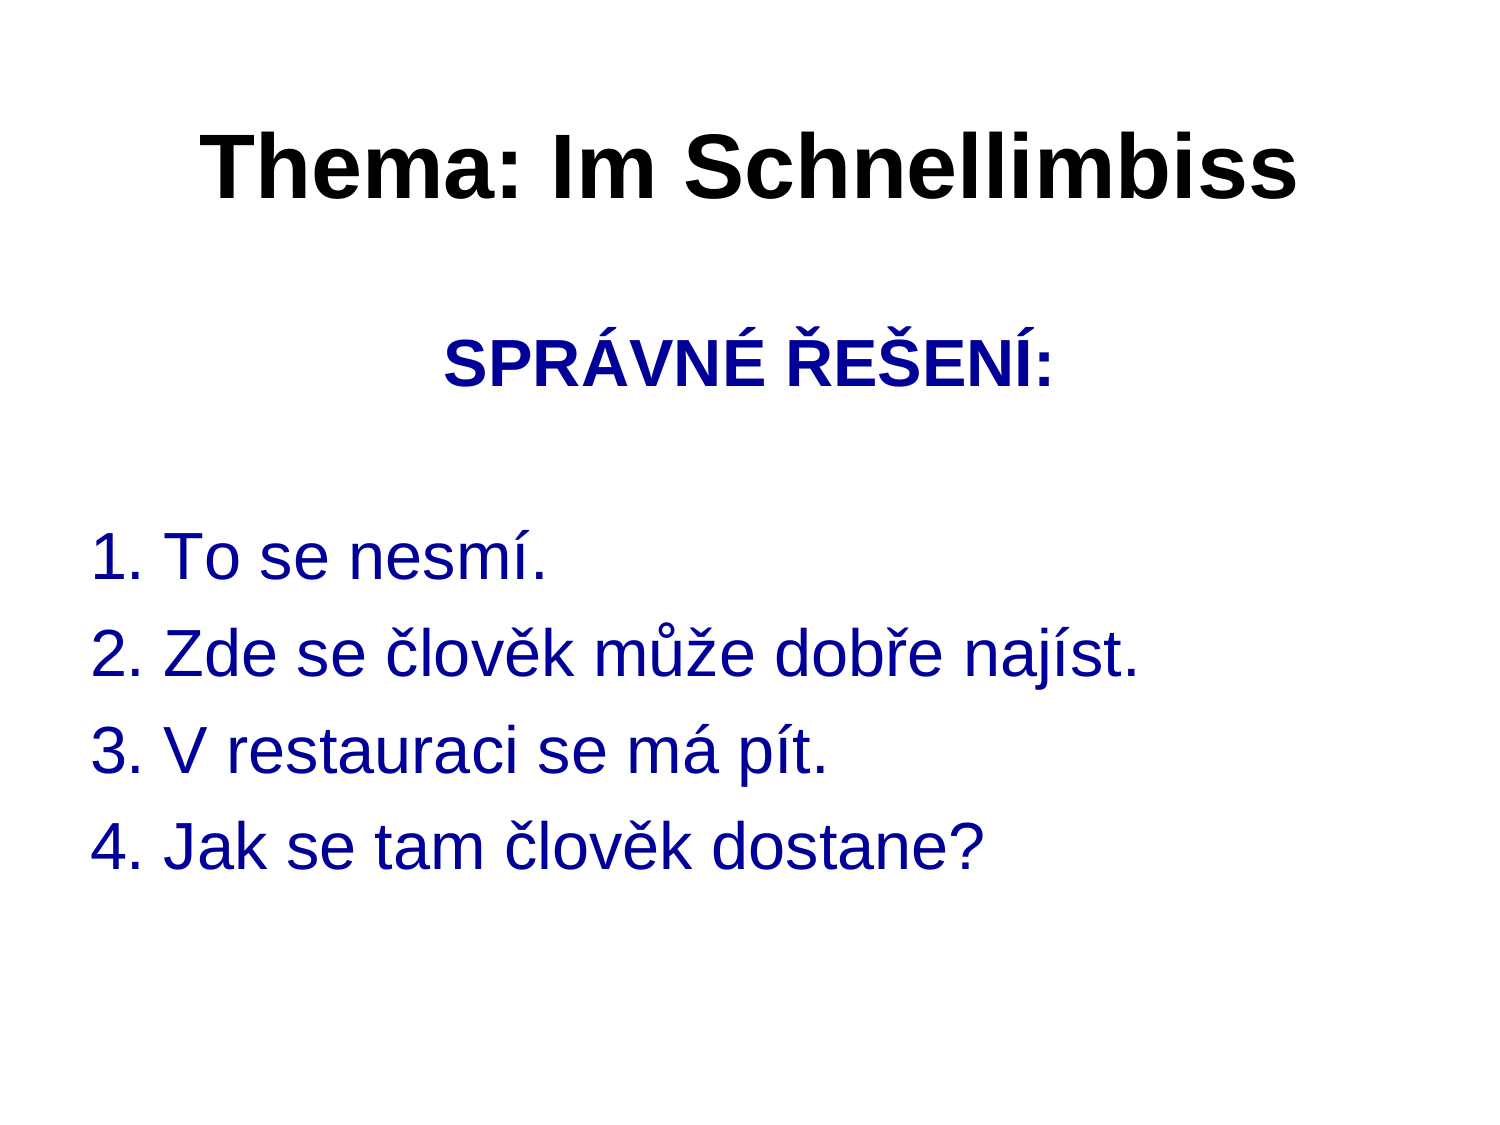

# Thema: Im Schnellimbiss
SPRÁVNÉ ŘEŠENÍ:
1. To se nesmí.
2. Zde se člověk může dobře najíst.
3. V restauraci se má pít.
4. Jak se tam člověk dostane?